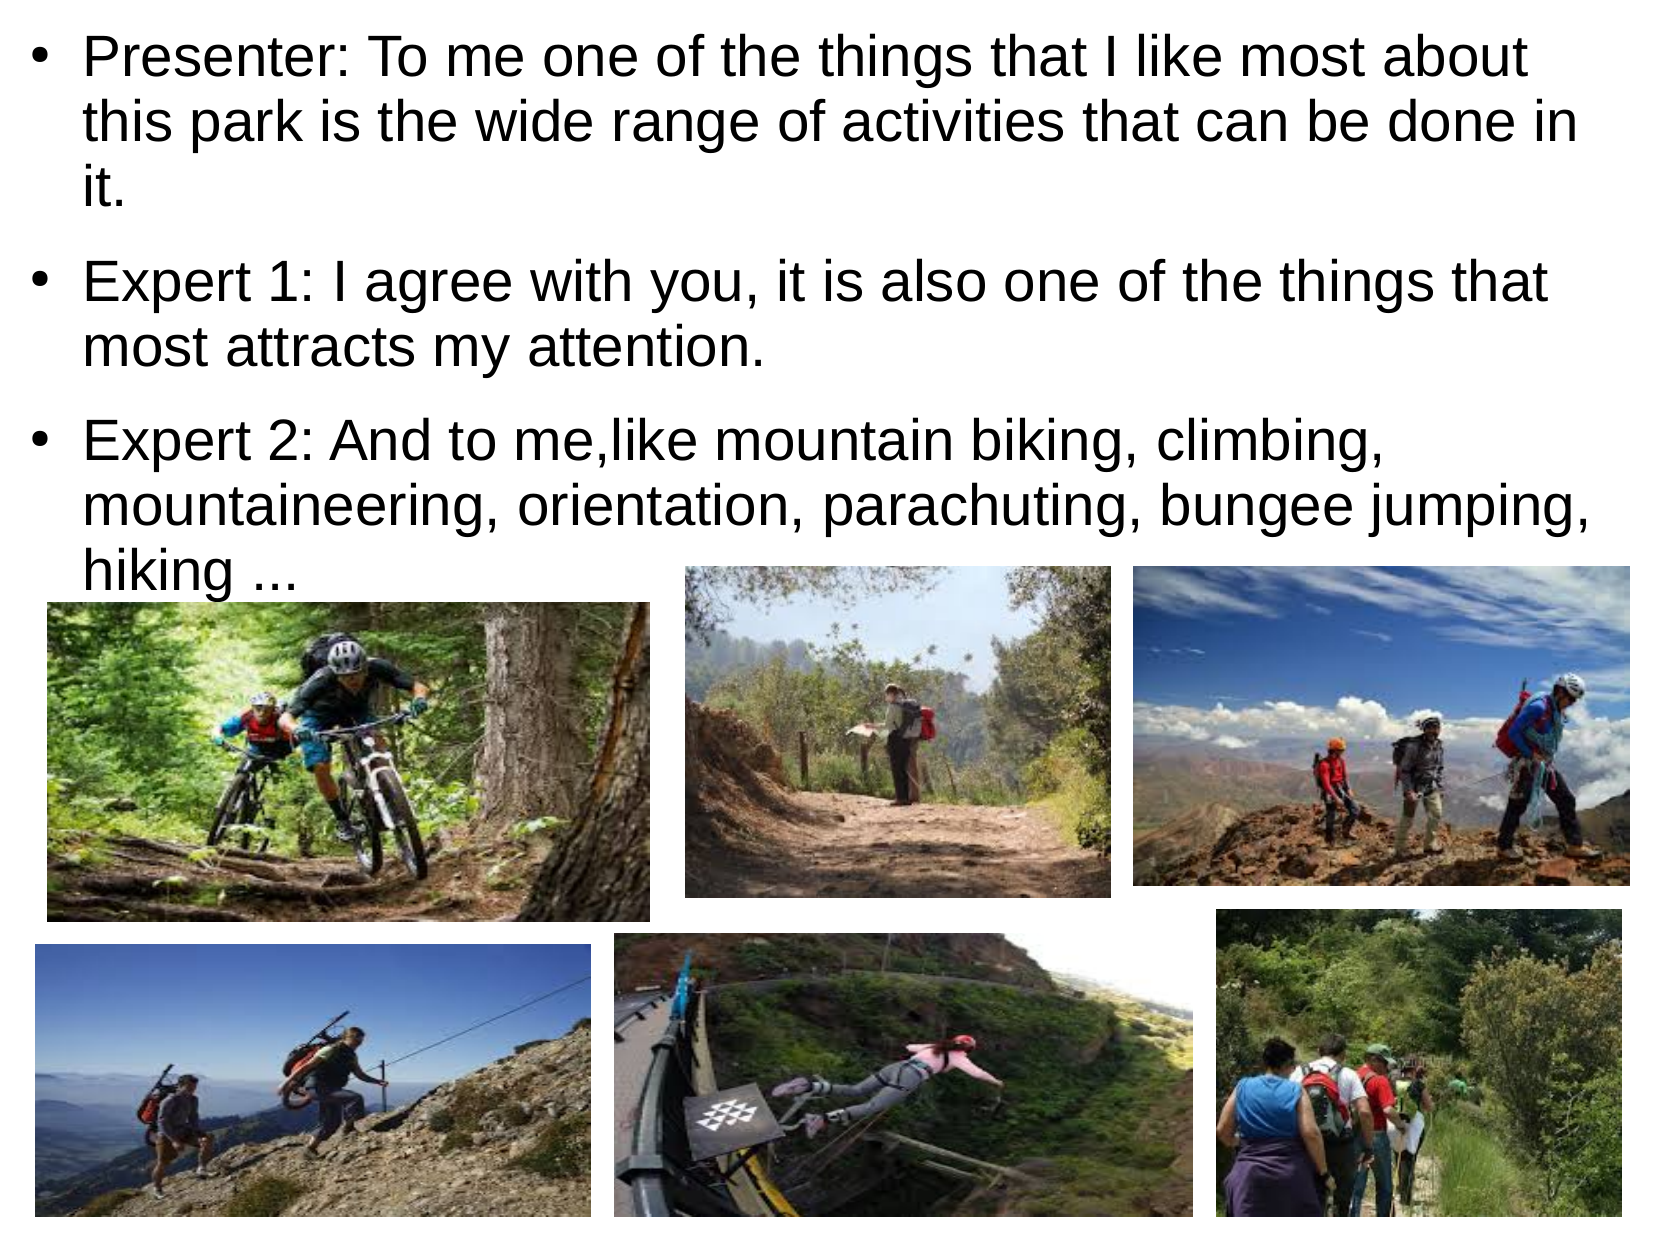

# Presenter: To me one of the things that I like most about this park is the wide range of activities that can be done in it.
Expert 1: I agree with you, it is also one of the things that most attracts my attention.
Expert 2: And to me,like mountain biking, climbing, mountaineering, orientation, parachuting, bungee jumping, hiking ...